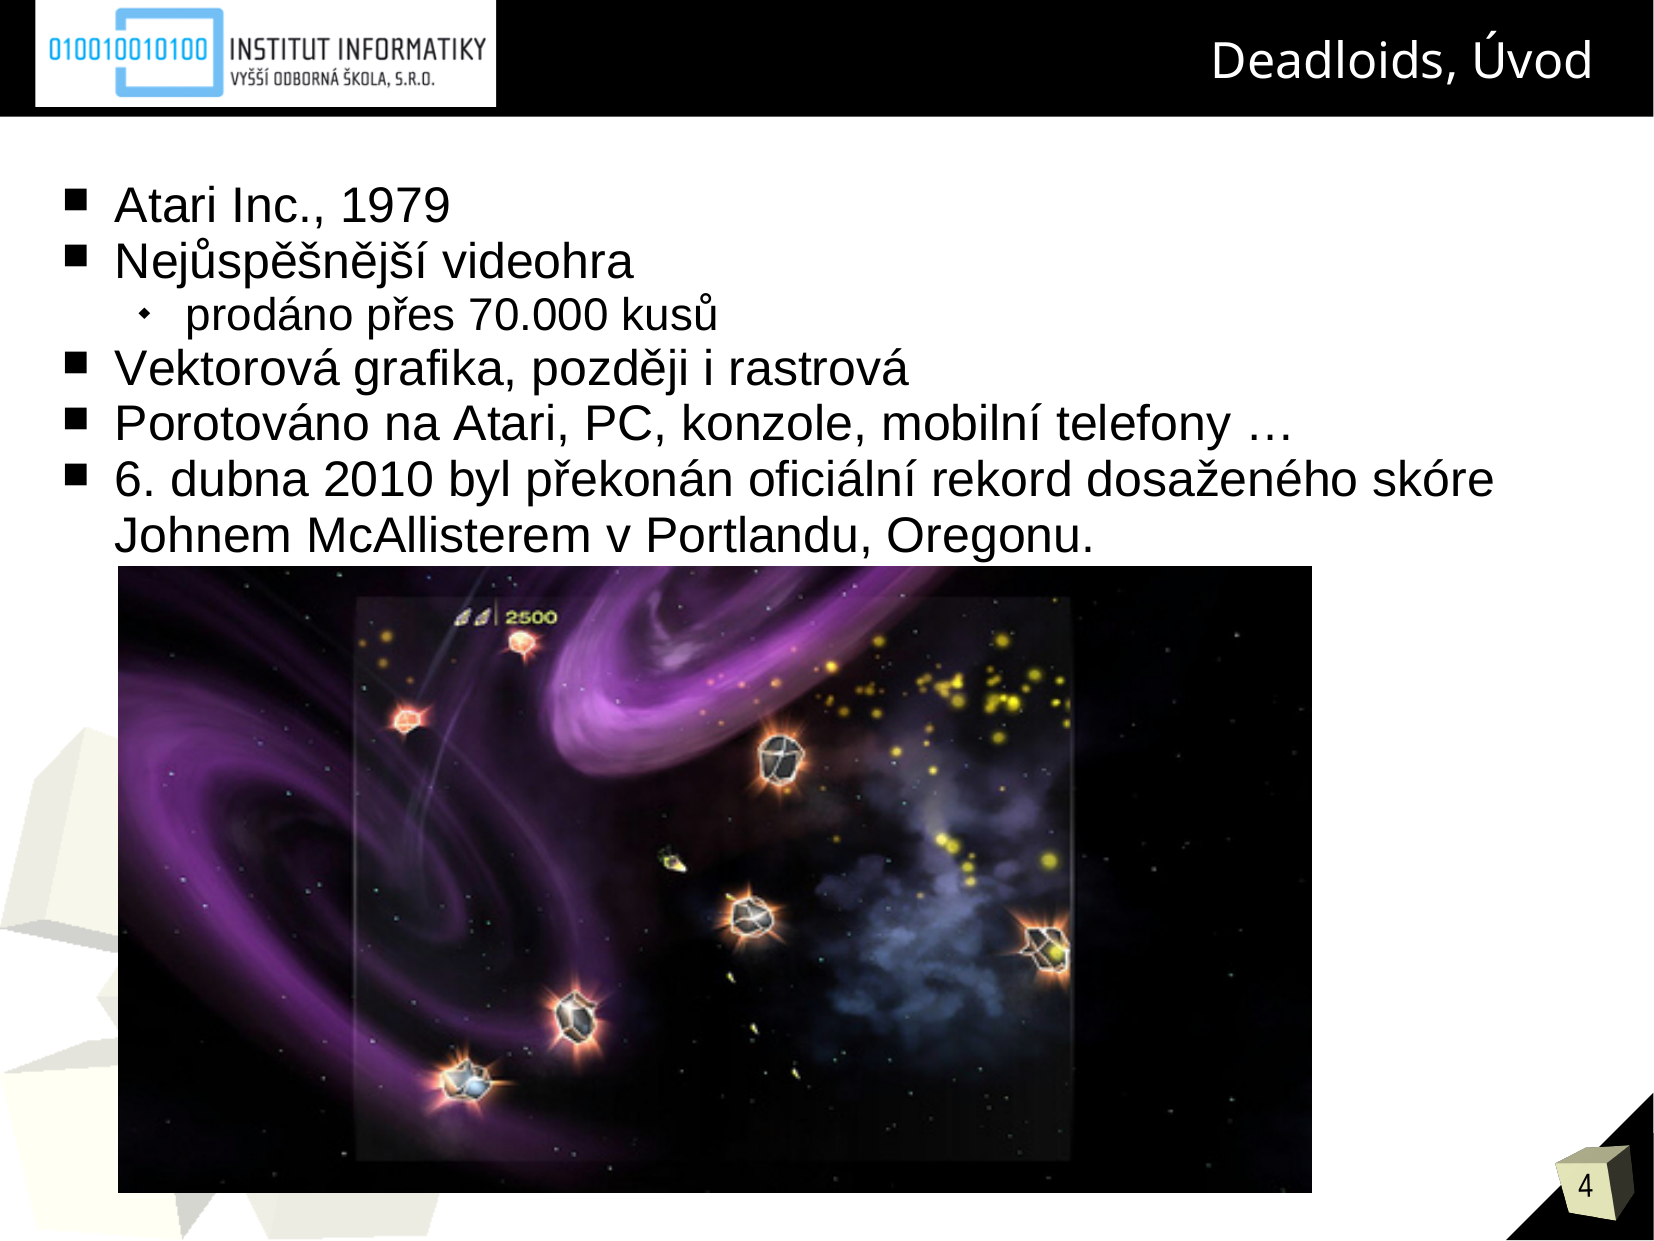

# Deadloids, Úvod
Atari Inc., 1979
Nejůspěšnější videohra
prodáno přes 70.000 kusů
Vektorová grafika, později i rastrová
Porotováno na Atari, PC, konzole, mobilní telefony …
6. dubna 2010 byl překonán oficiální rekord dosaženého skóre Johnem McAllisterem v Portlandu, Oregonu.